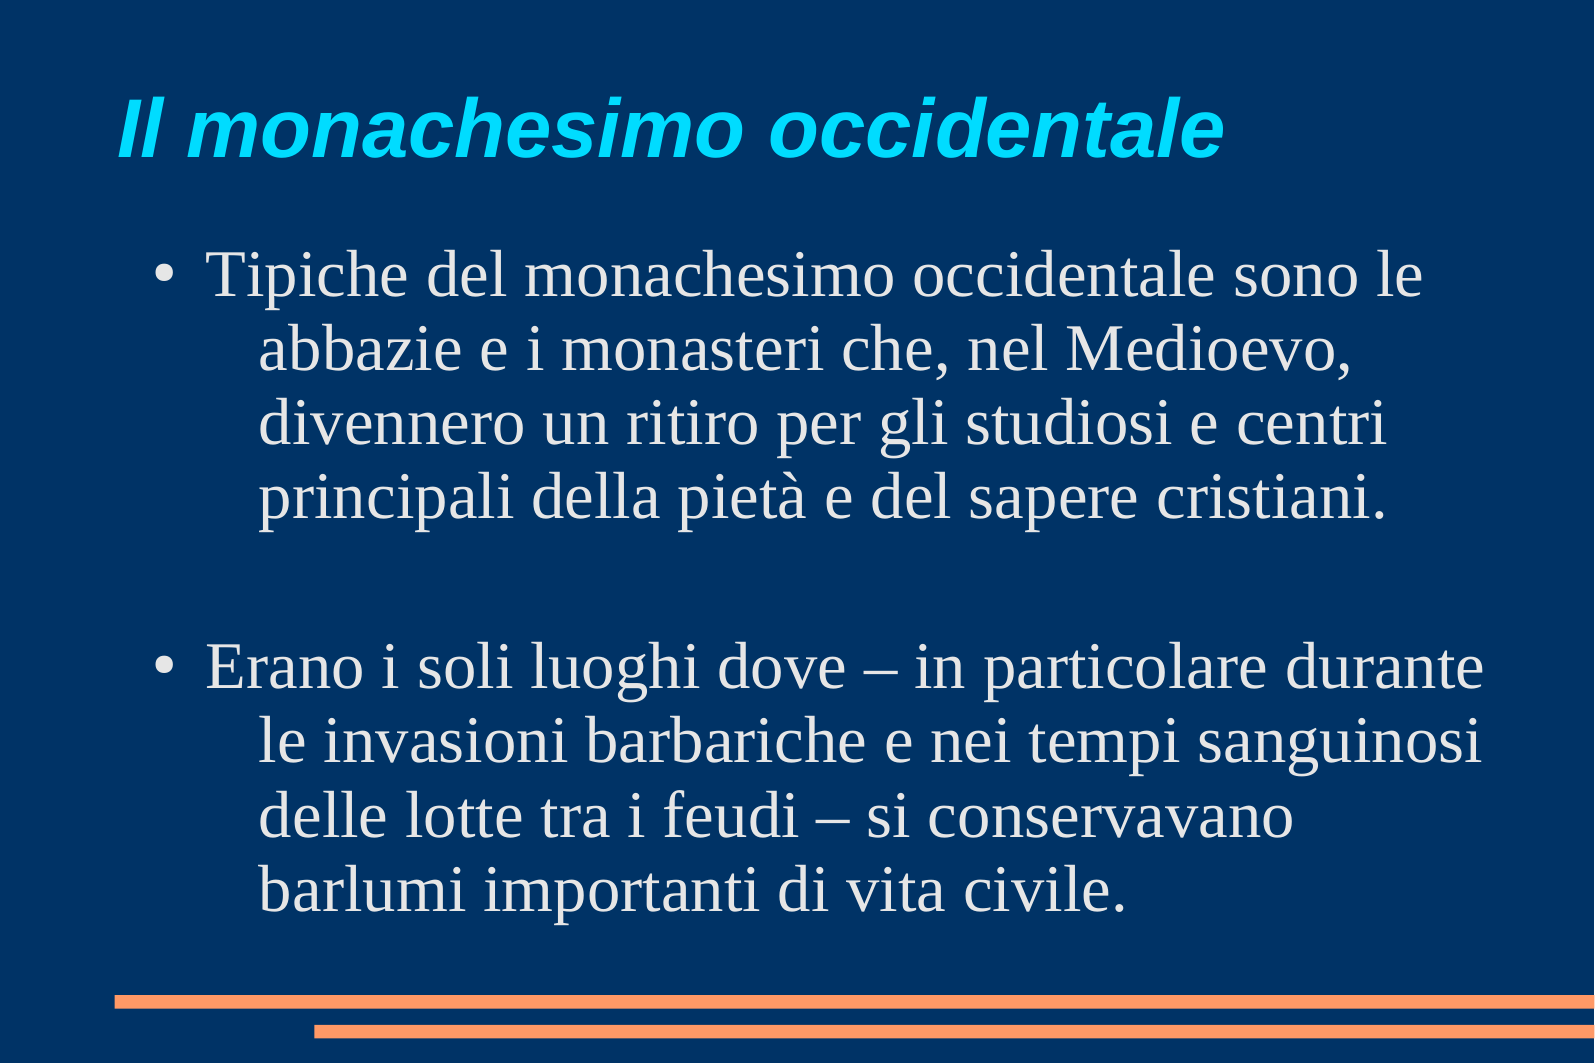

# Il monachesimo occidentale
Tipiche del monachesimo occidentale sono le abbazie e i monasteri che, nel Medioevo, divennero un ritiro per gli studiosi e centri principali della pietà e del sapere cristiani.
Erano i soli luoghi dove – in particolare durante le invasioni barbariche e nei tempi sanguinosi delle lotte tra i feudi – si conservavano barlumi importanti di vita civile.